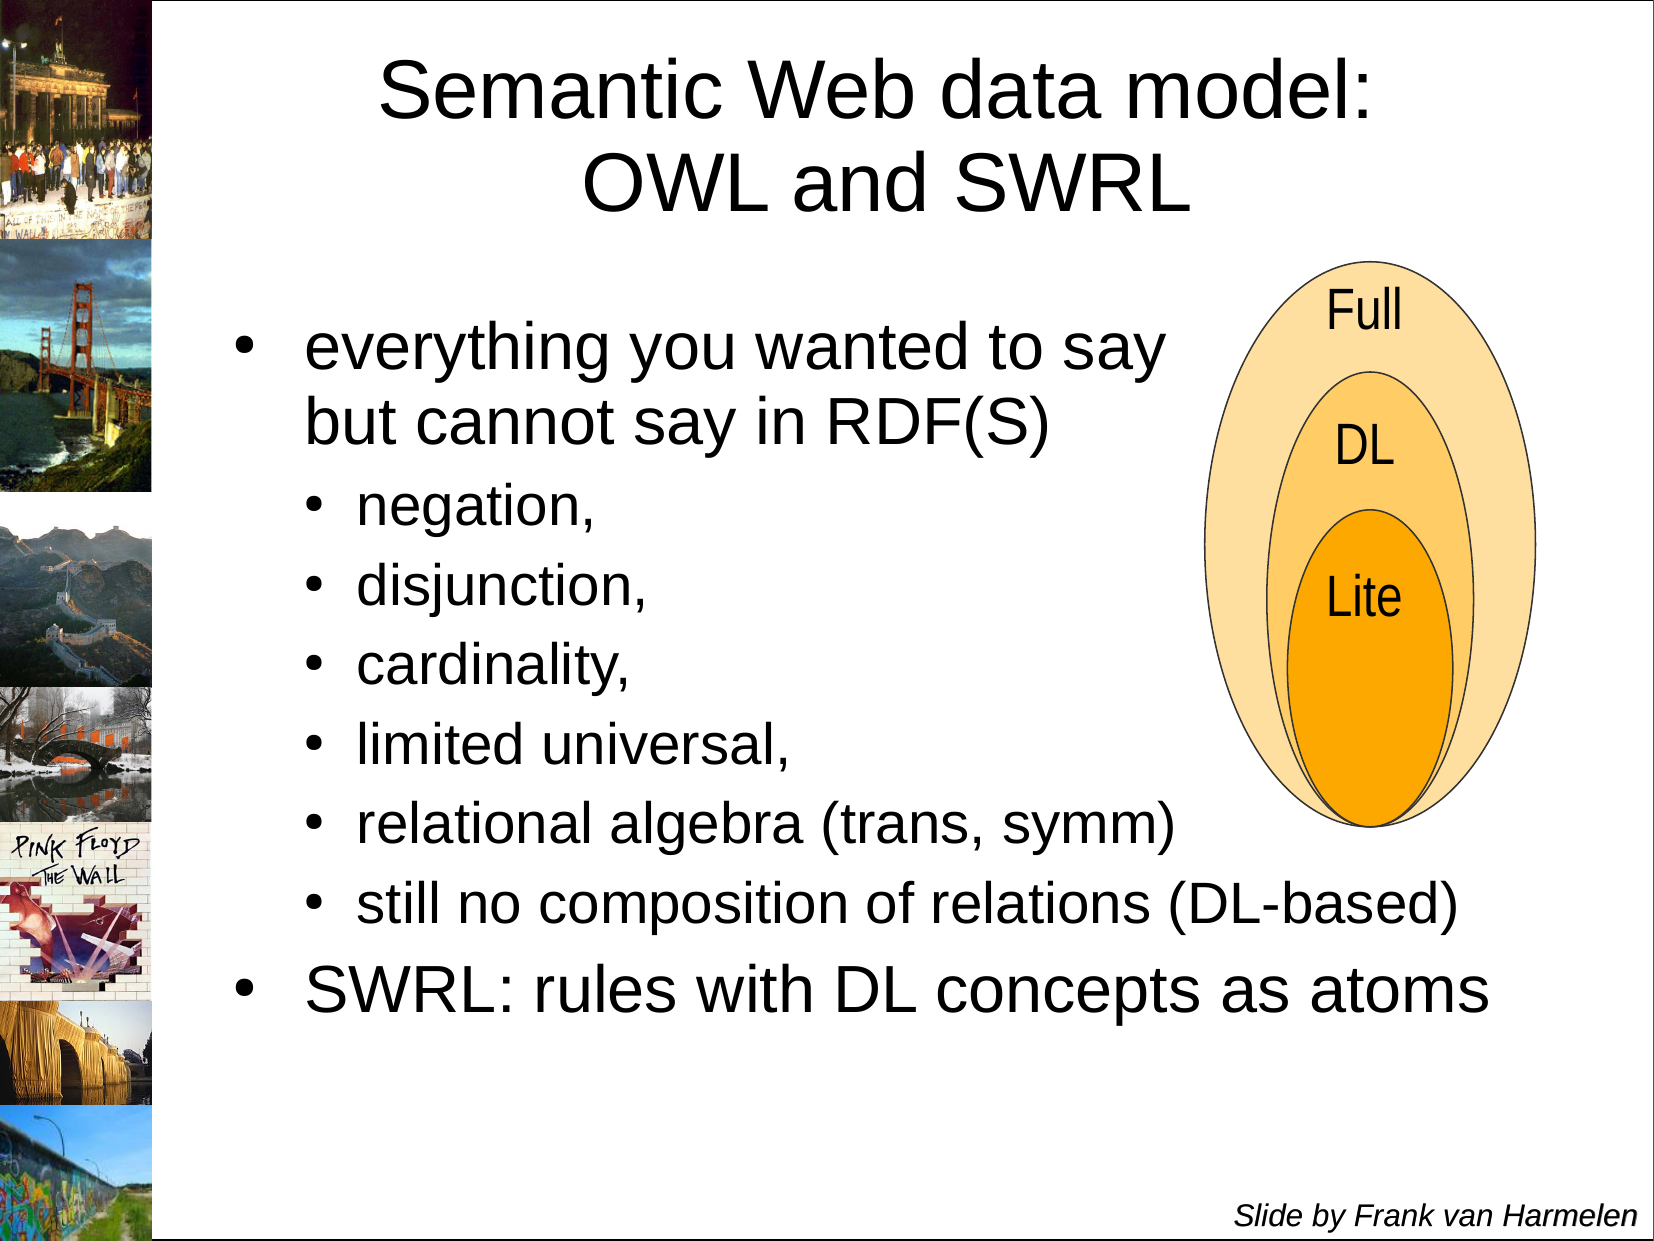

# Semantic Web data model: OWL and SWRL
Full
DL
Lite
 everything you wanted to say
 but cannot say in RDF(S)
negation,
disjunction,
cardinality,
limited universal,
relational algebra (trans, symm)
still no composition of relations (DL-based)
 SWRL: rules with DL concepts as atoms
Slide by Frank van Harmelen